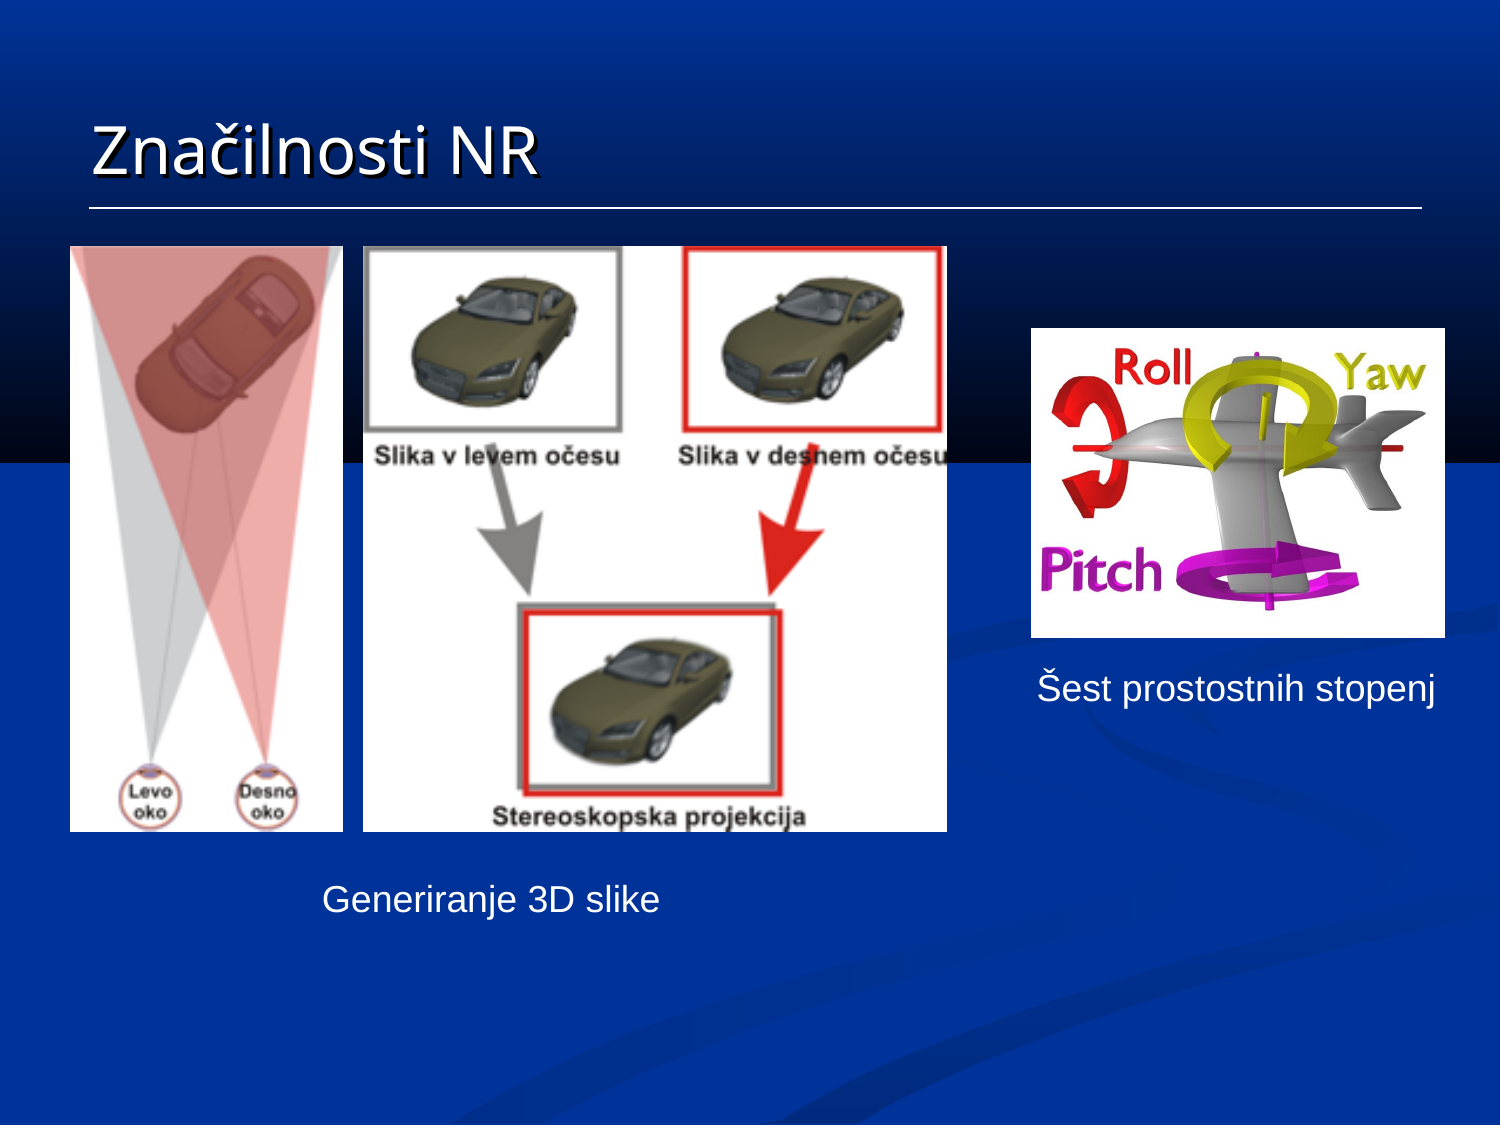

Značilnosti NR
Šest prostostnih stopenj
Generiranje 3D slike